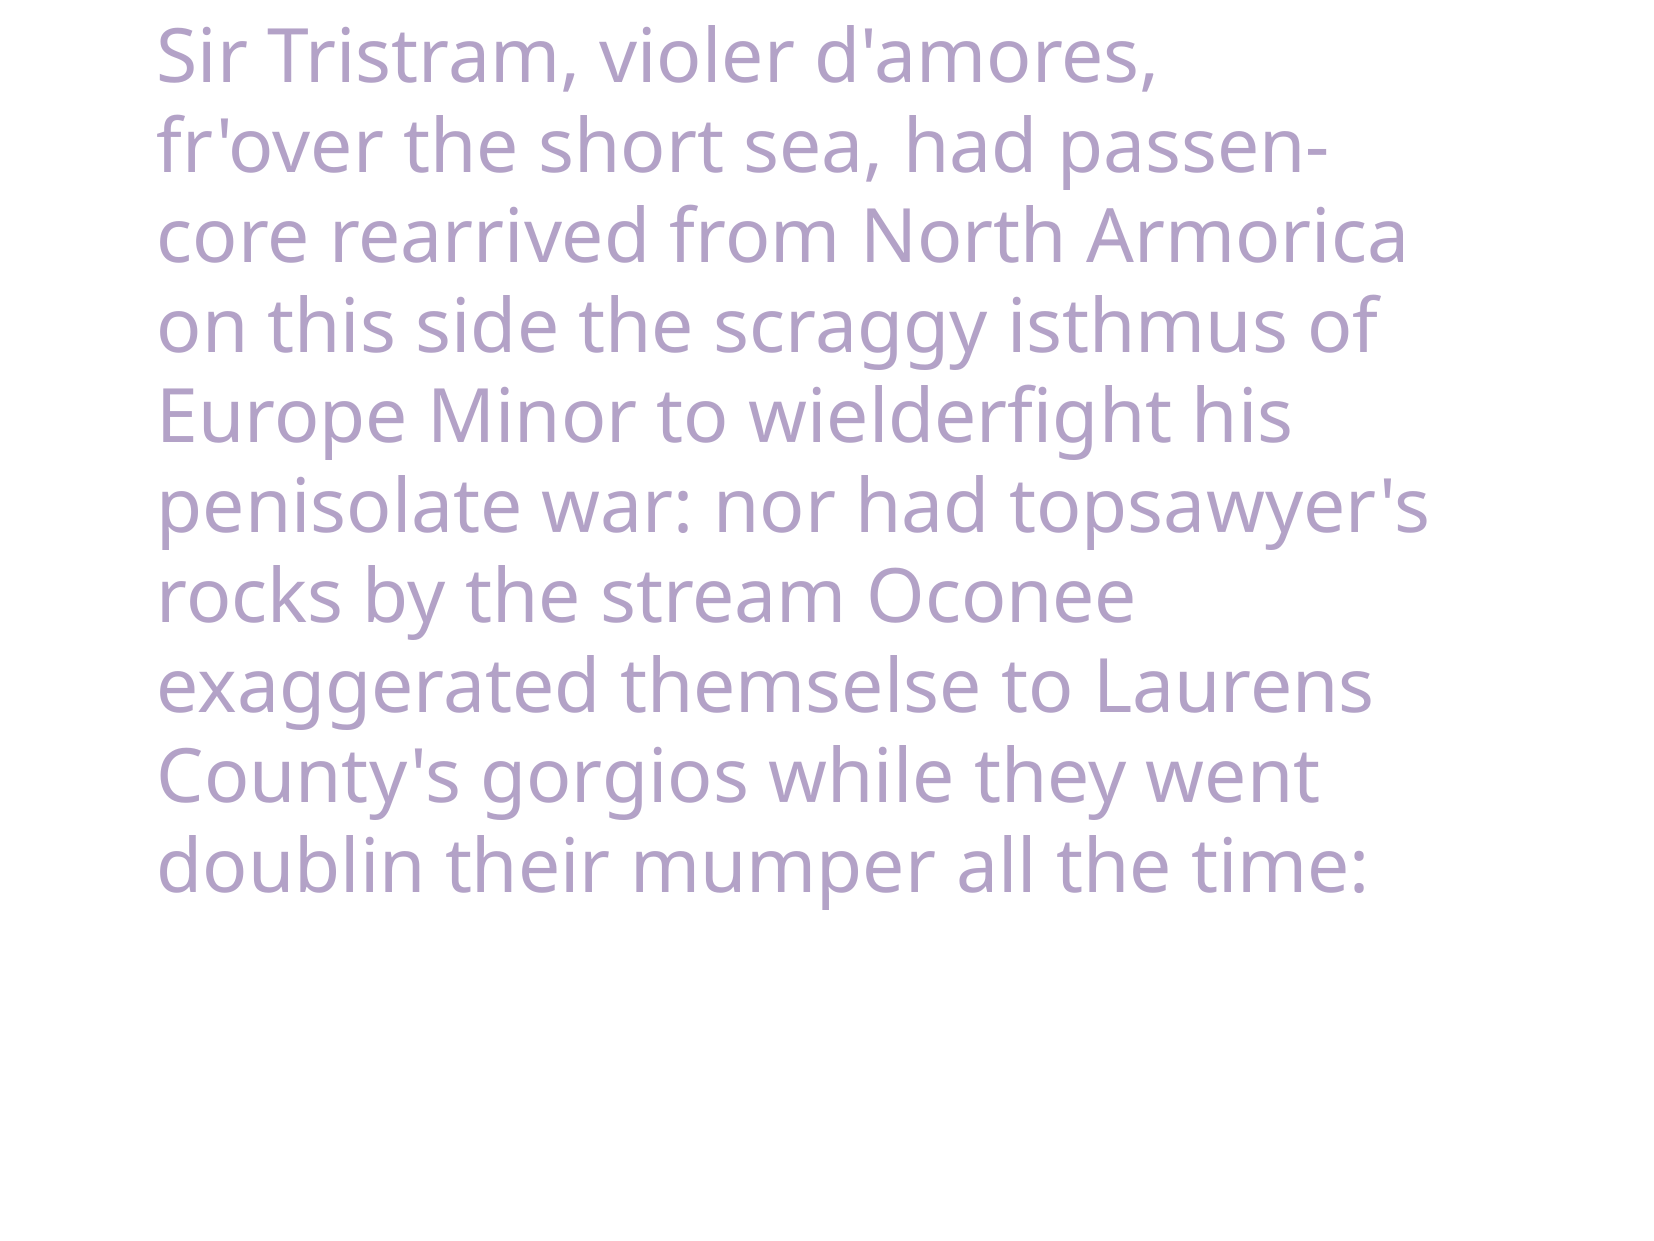

Sir Tristram, violer d'amores,
fr'over the short sea, had passen- core rearrived from North Armorica on this side the scraggy isthmus of Europe Minor to wielderfight his penisolate war: nor had topsawyer's rocks by the stream Oconee exaggerated themselse to Laurens County's gorgios while they went doublin their mumper all the time: